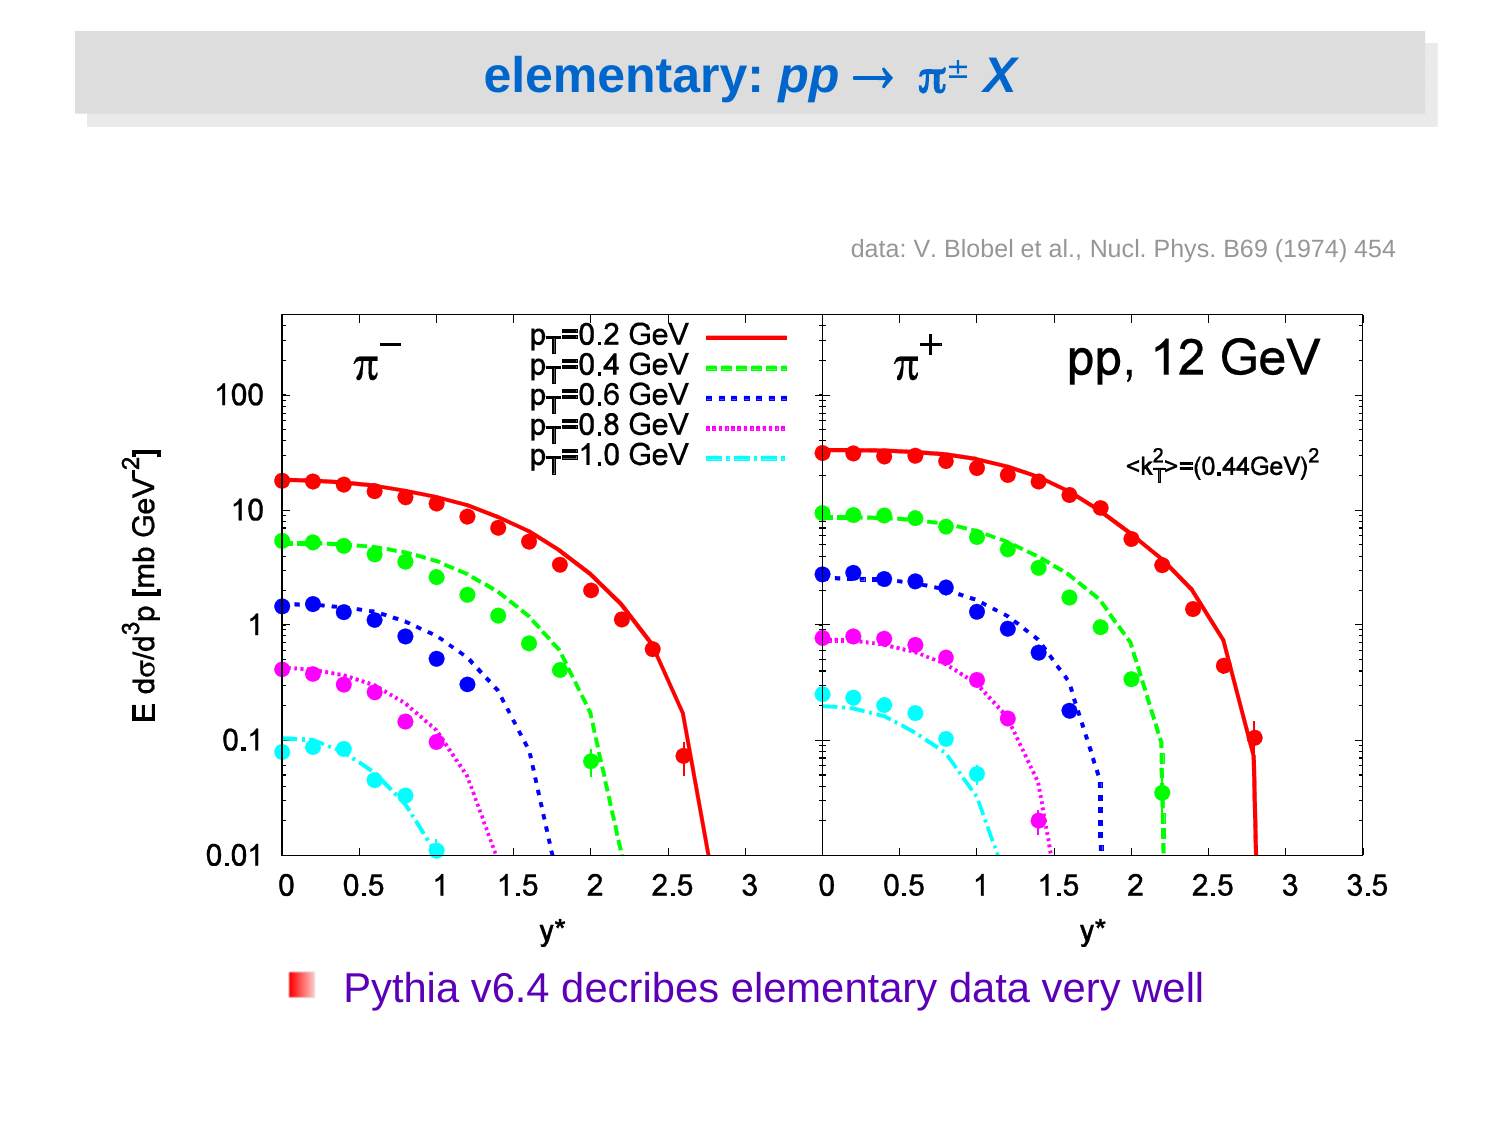

#
elementary: pp  p± X
data: V. Blobel et al., Nucl. Phys. B69 (1974) 454
Pythia v6.4 decribes elementary data very well